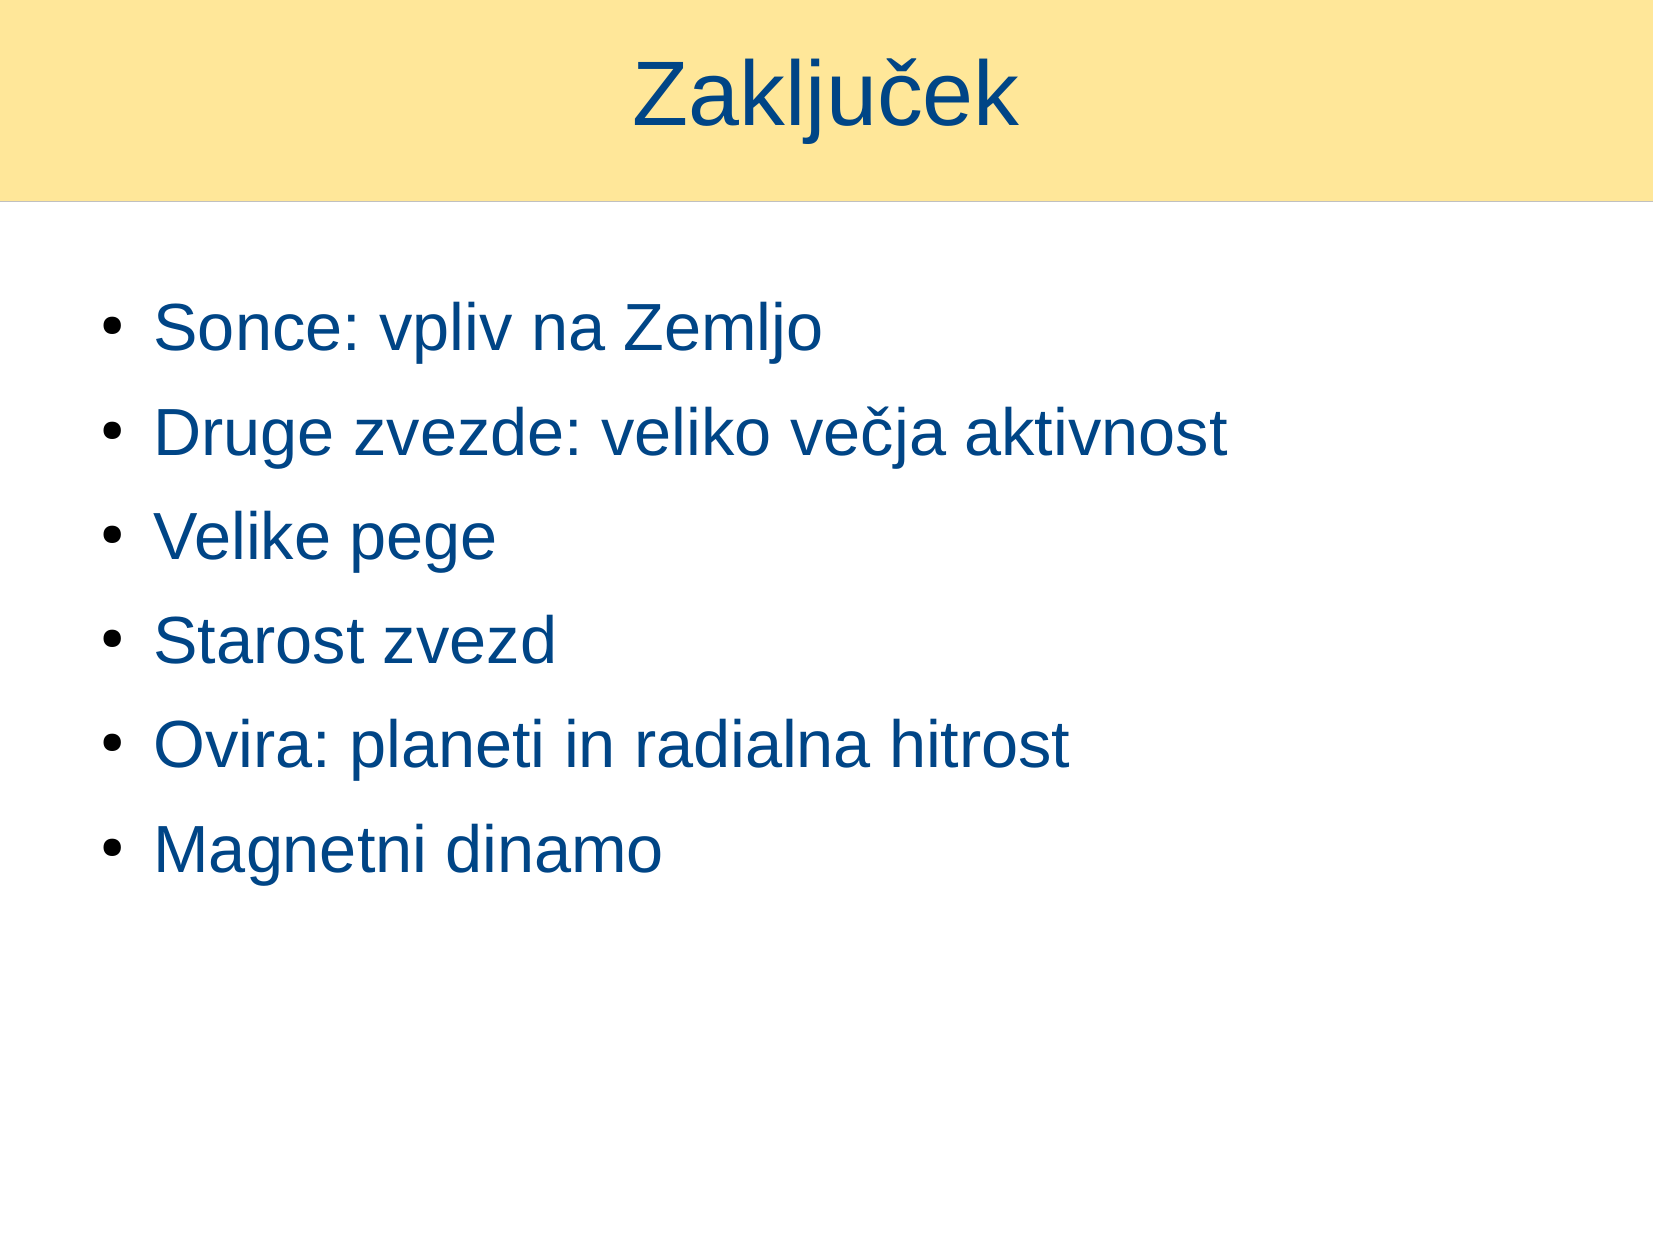

# Zaključek
Sonce: vpliv na Zemljo
Druge zvezde: veliko večja aktivnost
Velike pege
Starost zvezd
Ovira: planeti in radialna hitrost
Magnetni dinamo